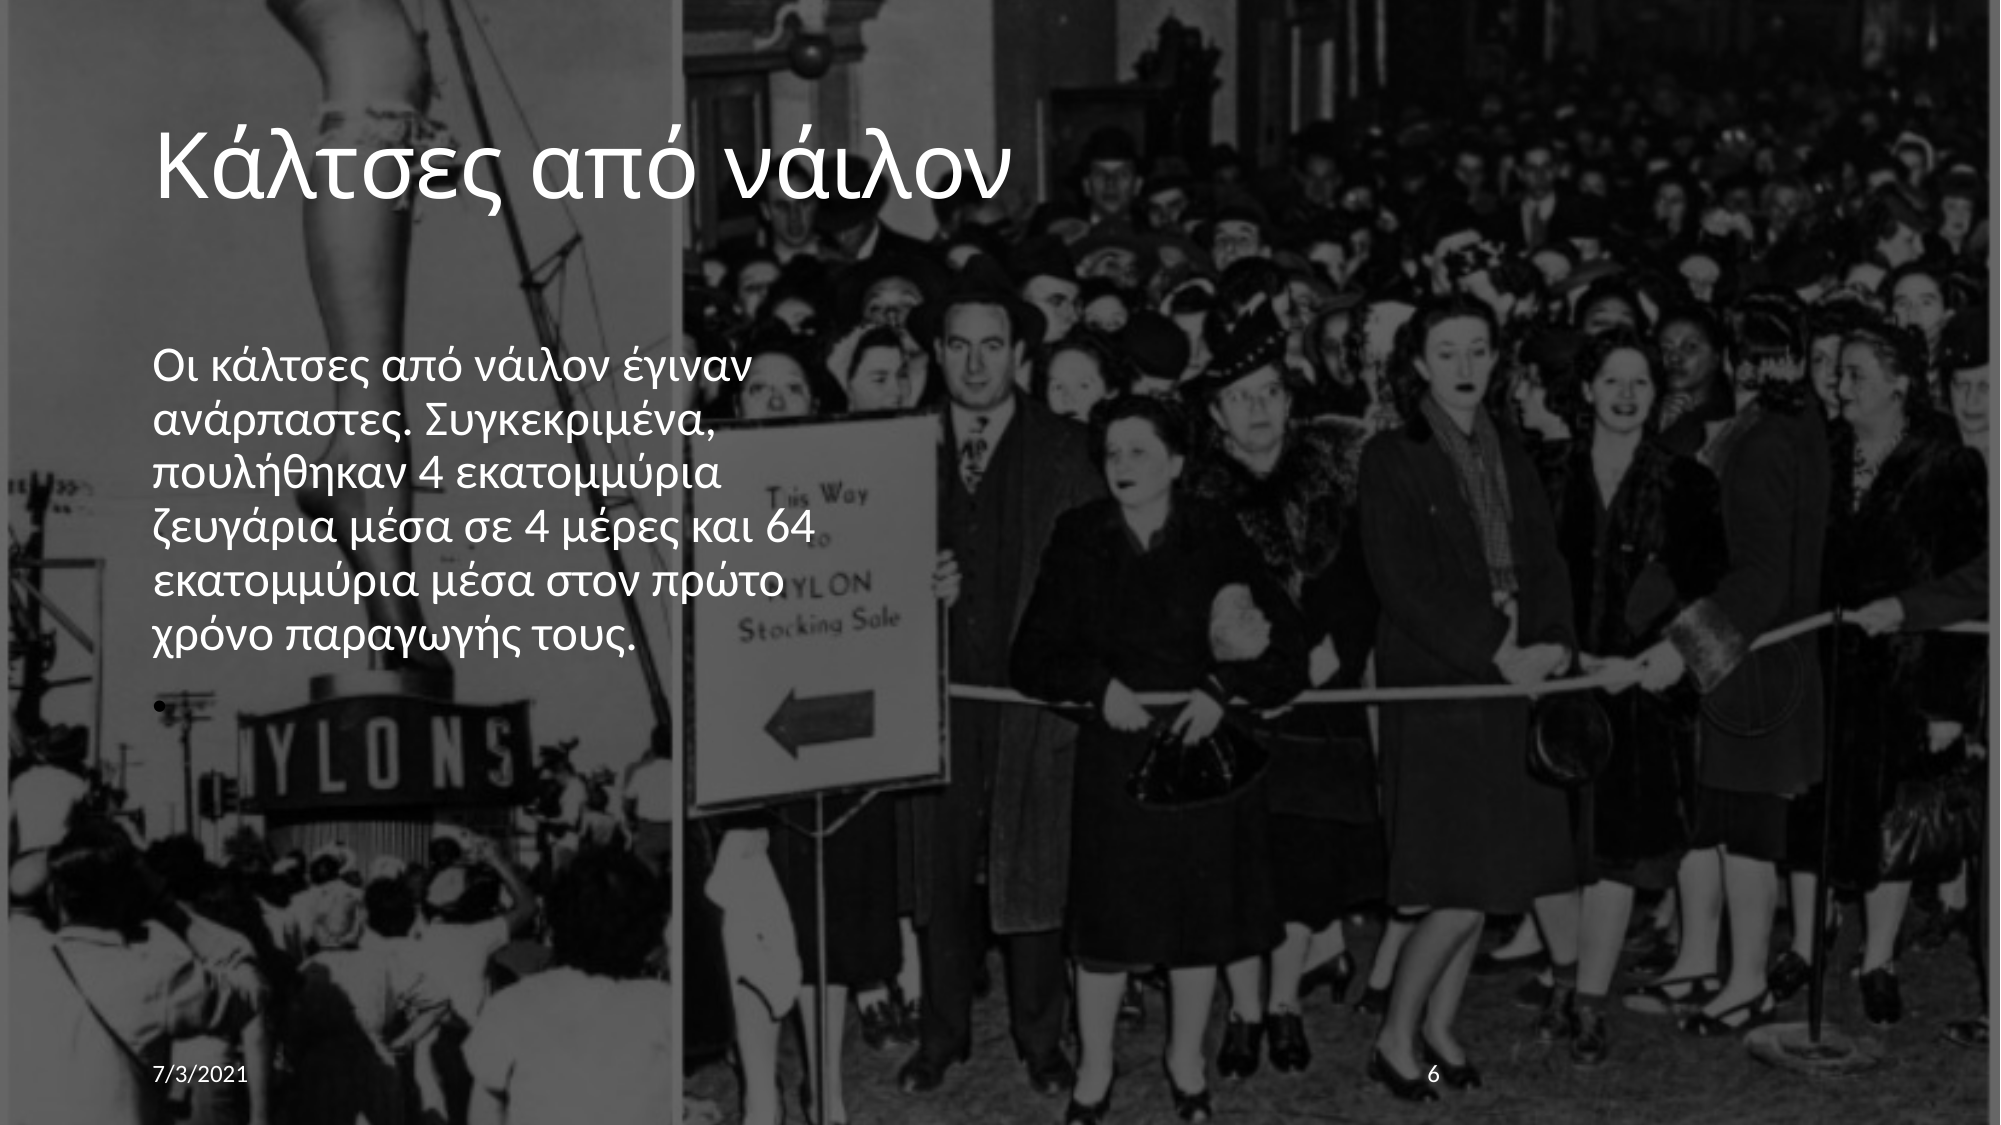

# Κάλτσες από νάιλον
Οι κάλτσες από νάιλον έγιναν ανάρπαστες. Συγκεκριμένα, πουλήθηκαν 4 εκατομμύρια ζευγάρια μέσα σε 4 μέρες και 64 εκατομμύρια μέσα στον πρώτο χρόνο παραγωγής τους.
7/3/2021
6